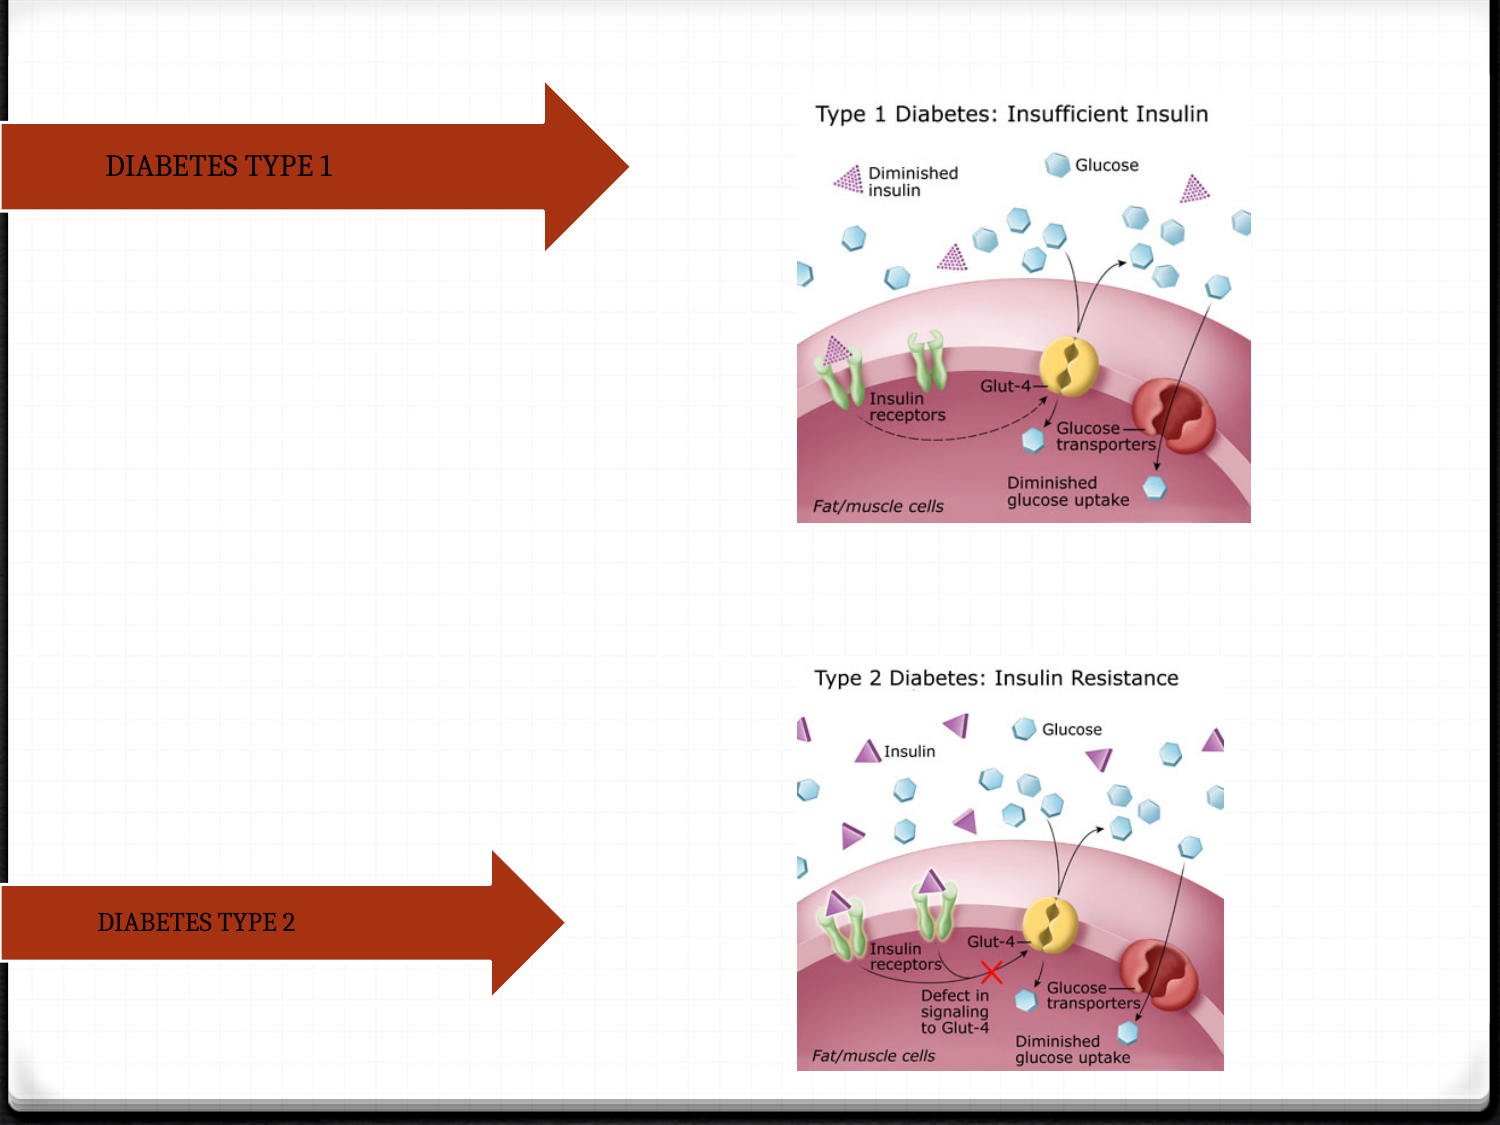

DIABETES TYPE 1
#
DIABETES TYPE 2